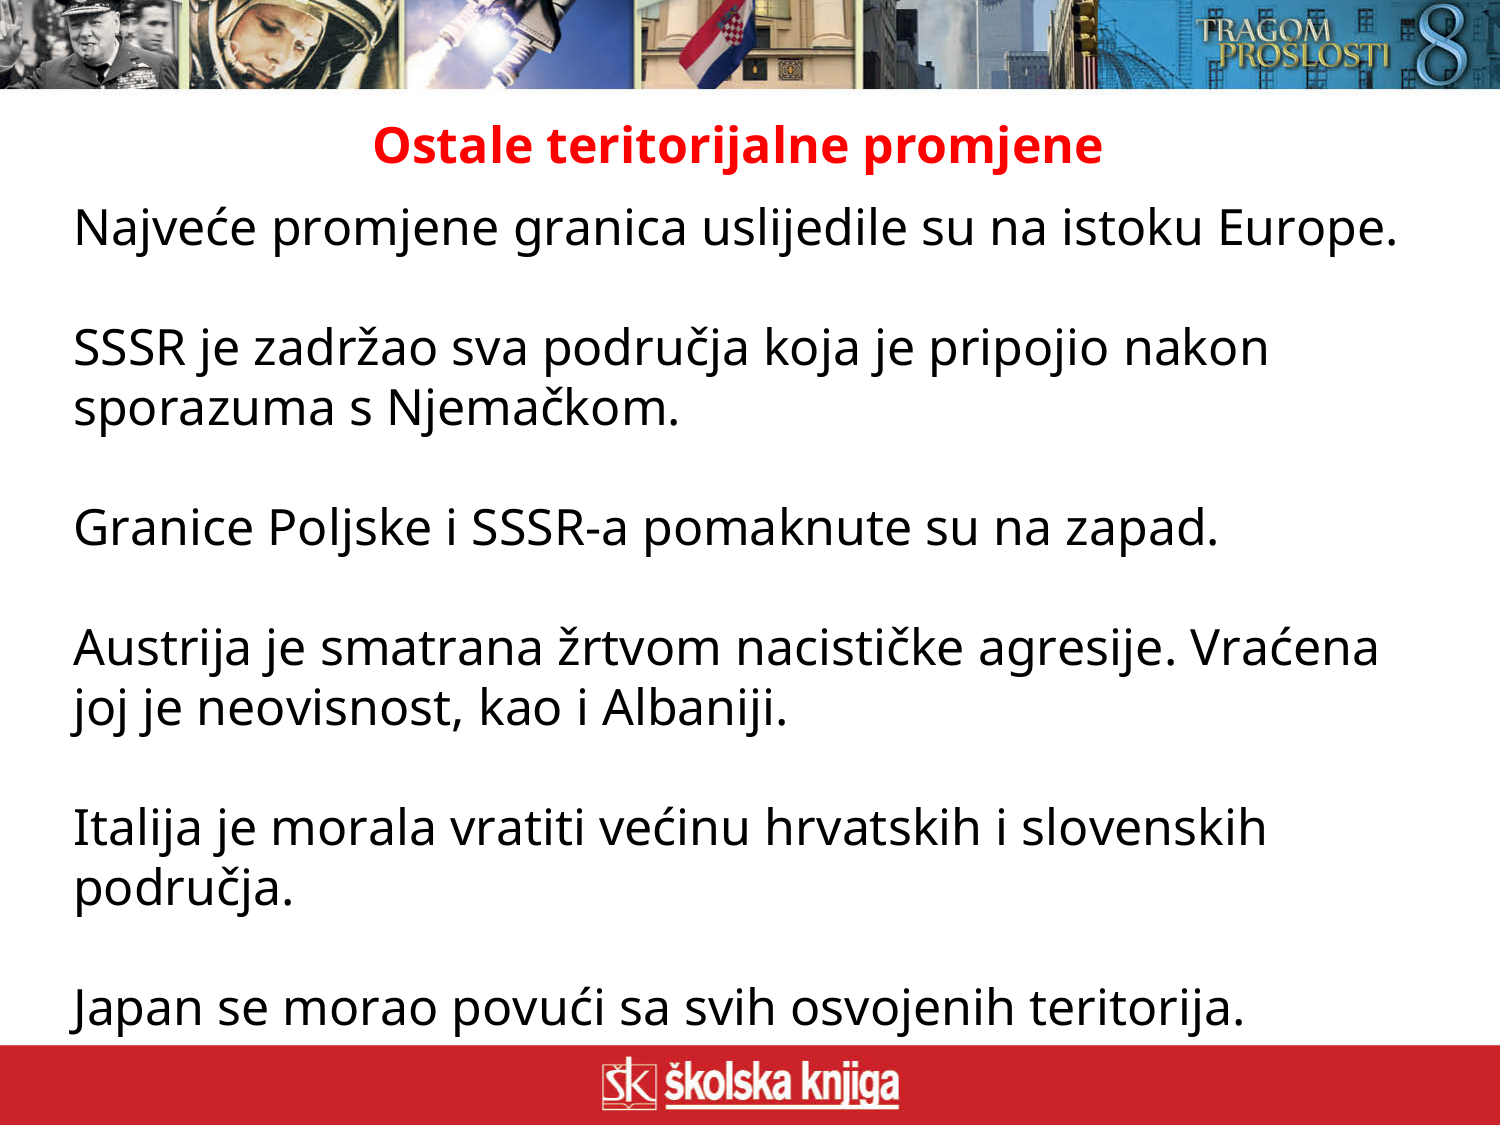

Ostale teritorijalne promjene
Najveće promjene granica uslijedile su na istoku Europe.
SSSR je zadržao sva područja koja je pripojio nakon sporazuma s Njemačkom.
Granice Poljske i SSSR-a pomaknute su na zapad.
Austrija je smatrana žrtvom nacističke agresije. Vraćena joj je neovisnost, kao i Albaniji.
Italija je morala vratiti većinu hrvatskih i slovenskih područja.
Japan se morao povući sa svih osvojenih teritorija.